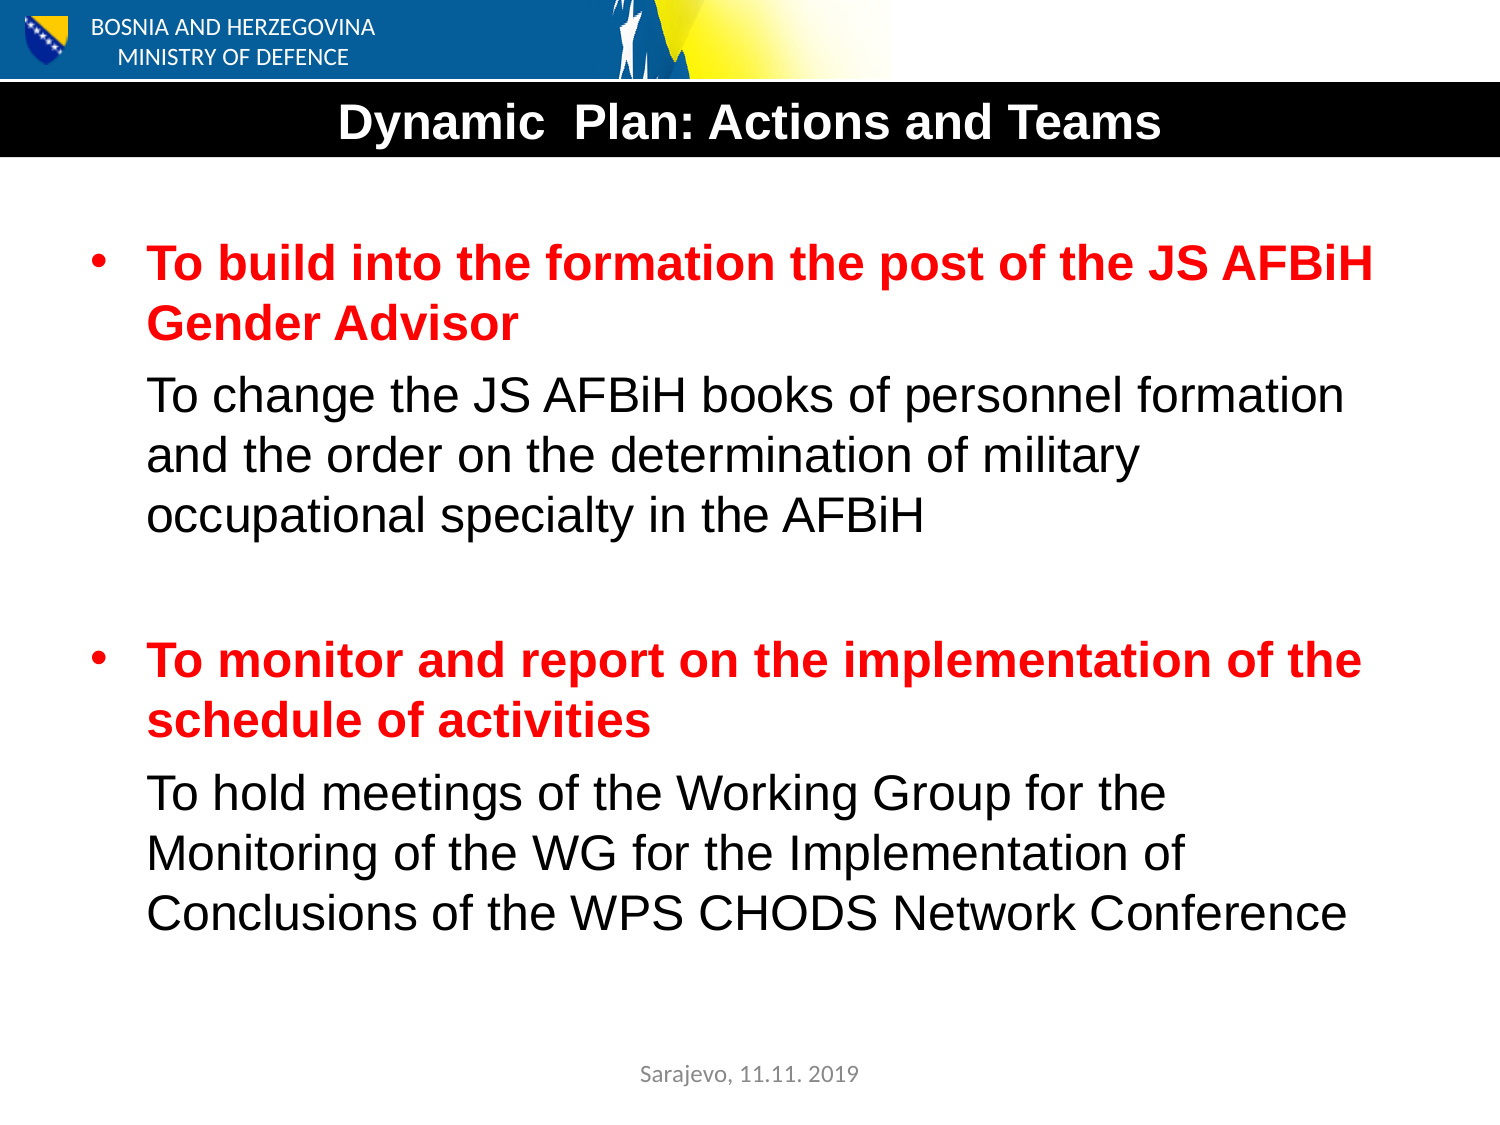

Dynamic Plan: Actions and Teams
# To build into the formation the post of the JS AFBiH Gender Advisor
	To change the JS AFBiH books of personnel formation and the order on the determination of military occupational specialty in the AFBiH
To monitor and report on the implementation of the schedule of activities
	To hold meetings of the Working Group for the Monitoring of the WG for the Implementation of Conclusions of the WPS CHODS Network Conference
Sarajevo, 11.11. 2019